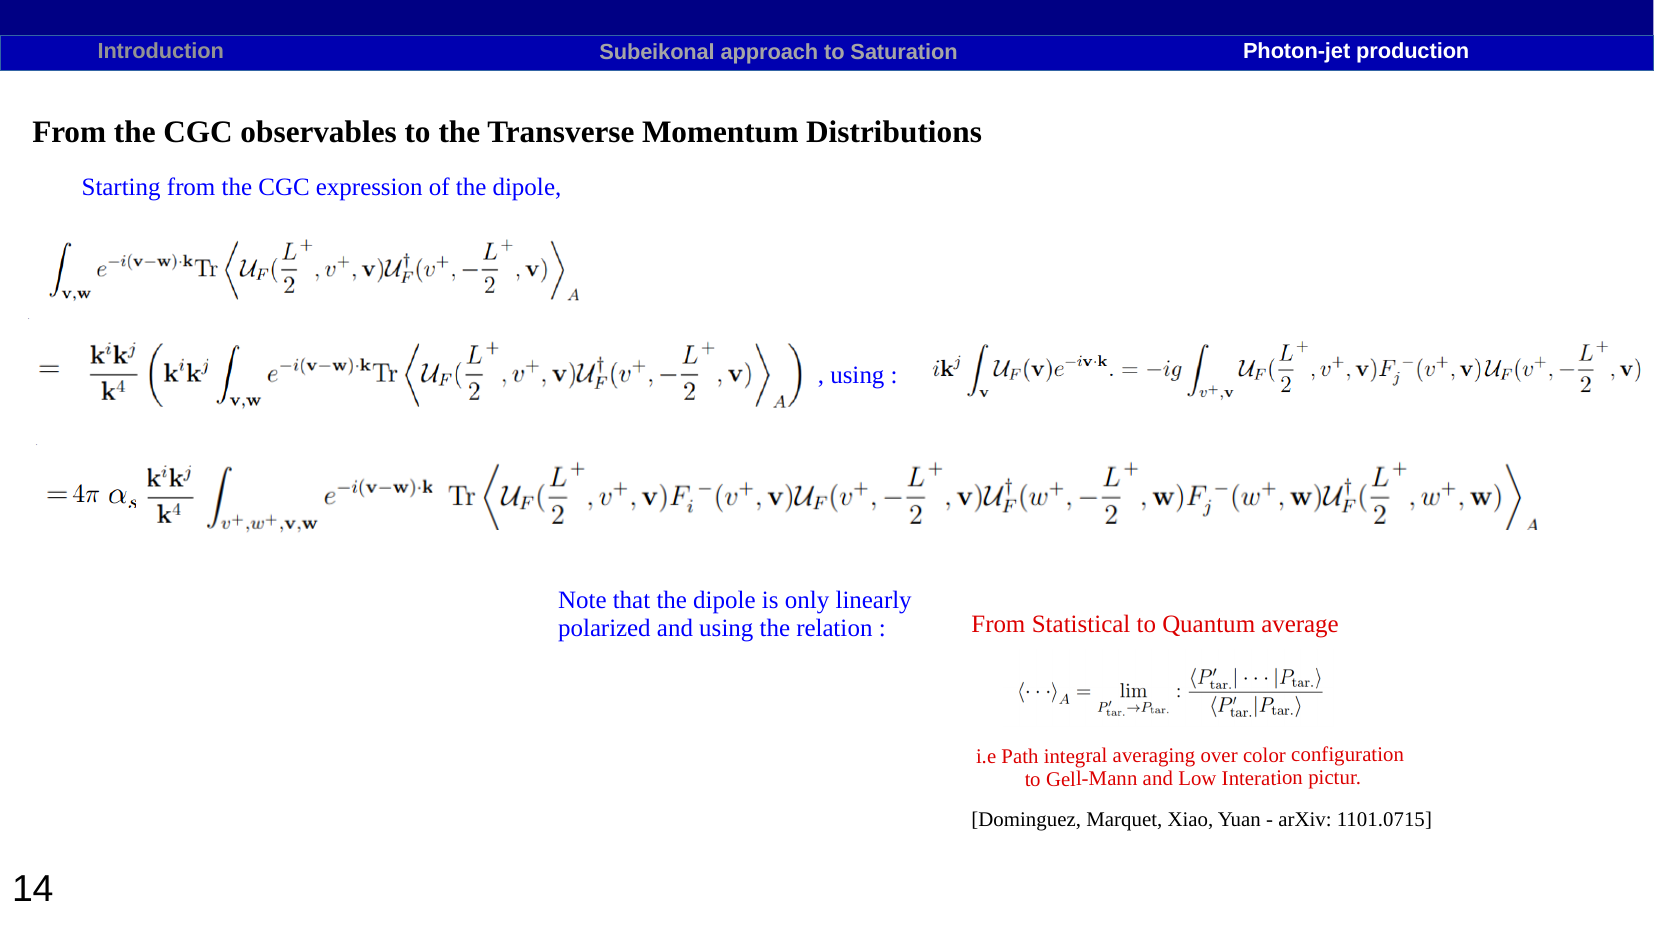

Introduction
Photon-jet production
Subeikonal approach to Saturation
From the CGC observables to the Transverse Momentum Distributions
Starting from the CGC expression of the dipole,
, using :
Note that the dipole is only linearly
polarized and using the relation :
From Statistical to Quantum average
i.e Path integral averaging over color configuration
to Gell-Mann and Low Interation pictur.
[Dominguez, Marquet, Xiao, Yuan - arXiv: 1101.0715]